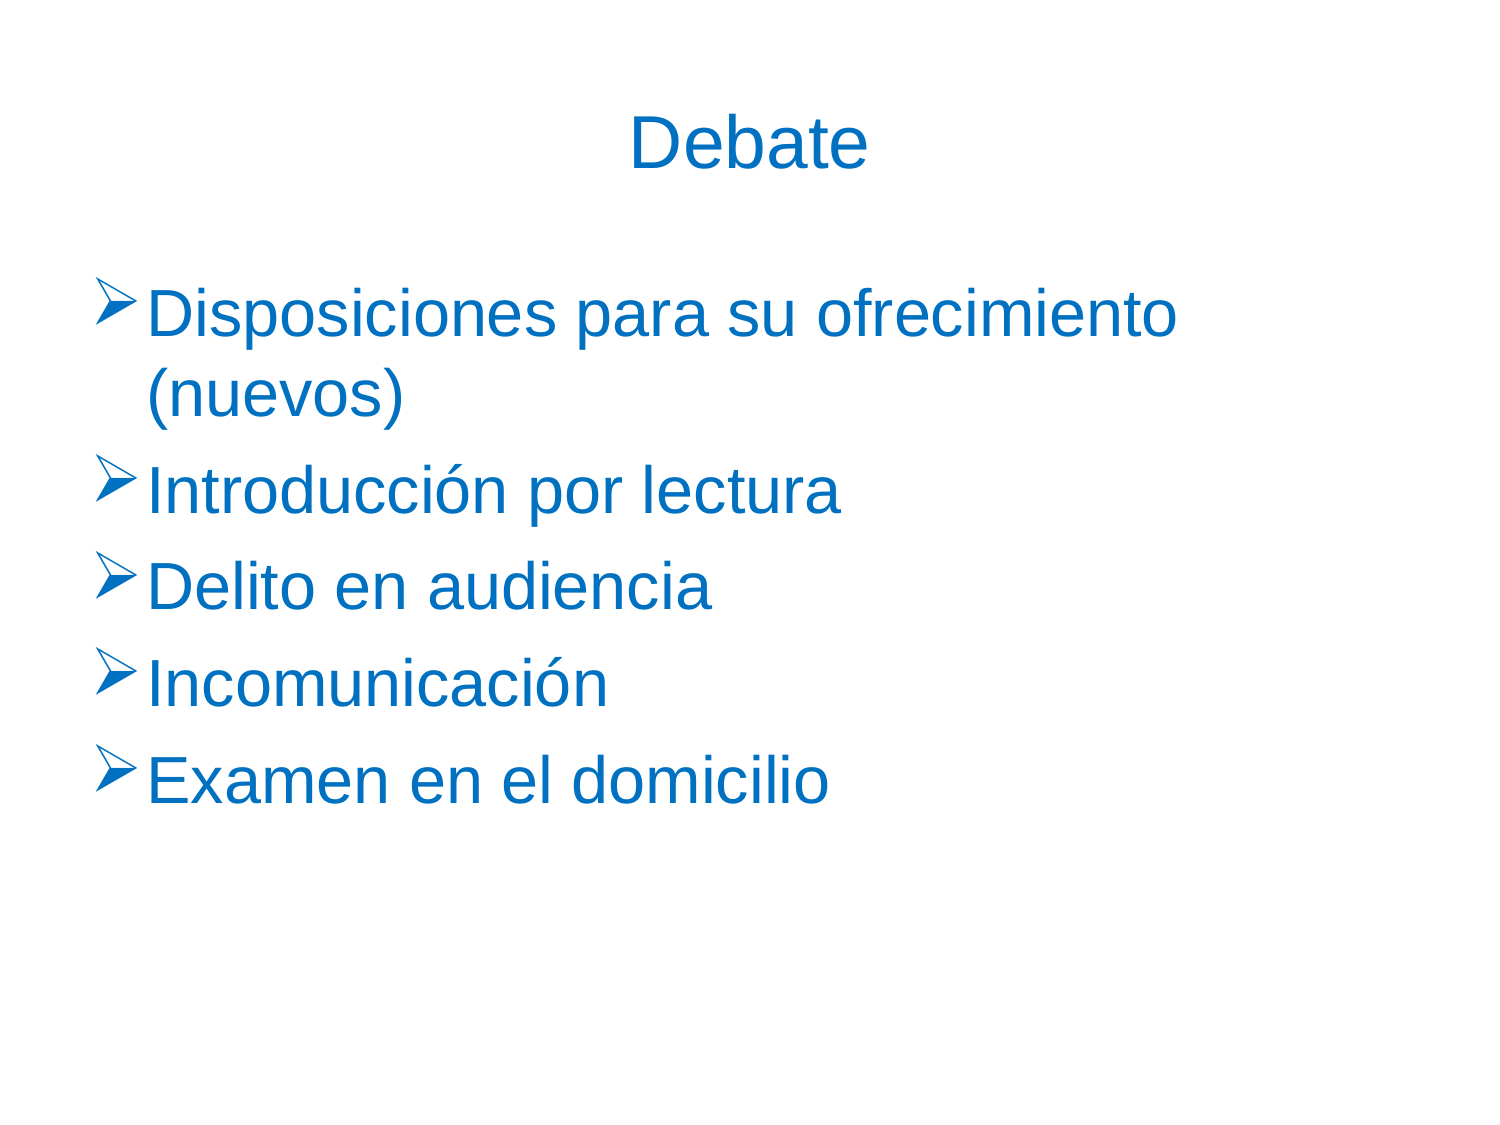

# Debate
Disposiciones para su ofrecimiento (nuevos)
Introducción por lectura
Delito en audiencia
Incomunicación
Examen en el domicilio